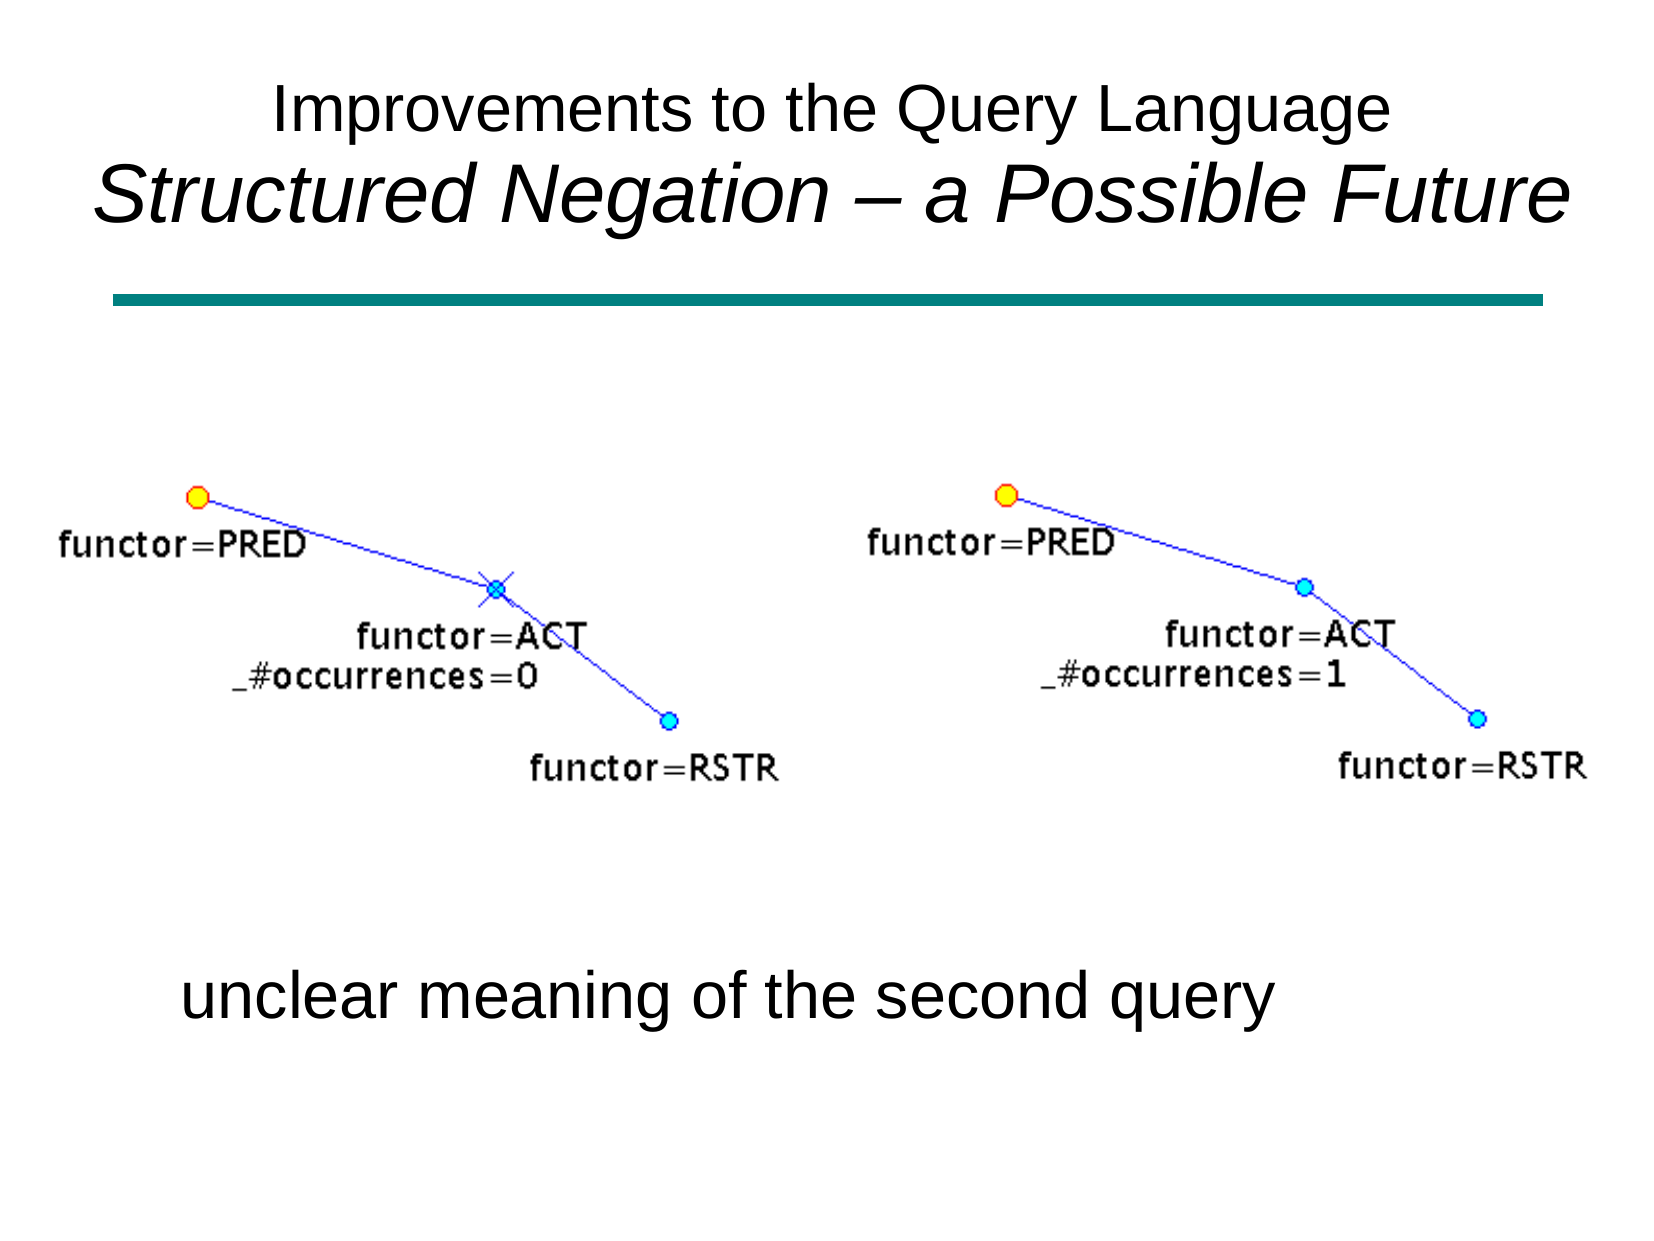

# Improvements to the Query Language Structured Negation – a Possible Future
 unclear meaning of the second query